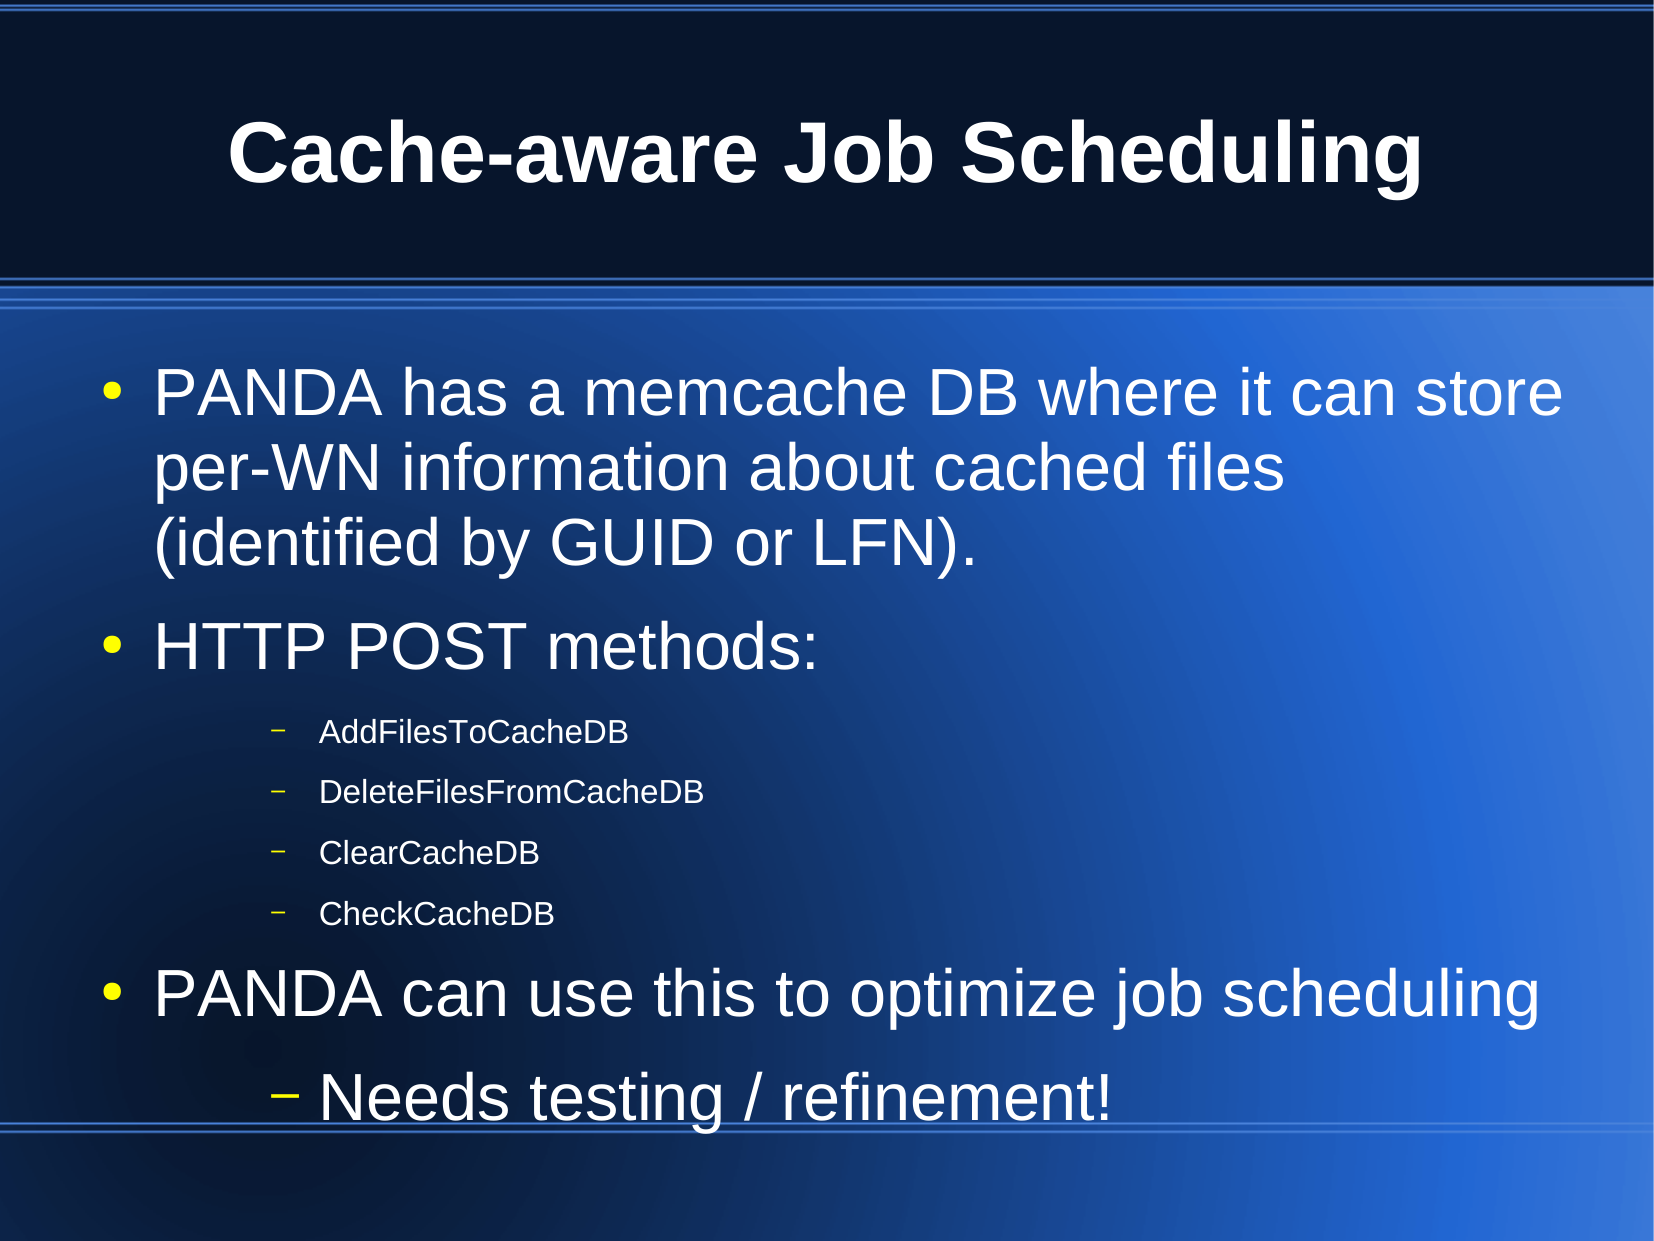

# Cache-aware Job Scheduling
PANDA has a memcache DB where it can store per-WN information about cached files (identified by GUID or LFN).
HTTP POST methods:
AddFilesToCacheDB
DeleteFilesFromCacheDB
ClearCacheDB
CheckCacheDB
PANDA can use this to optimize job scheduling
Needs testing / refinement!